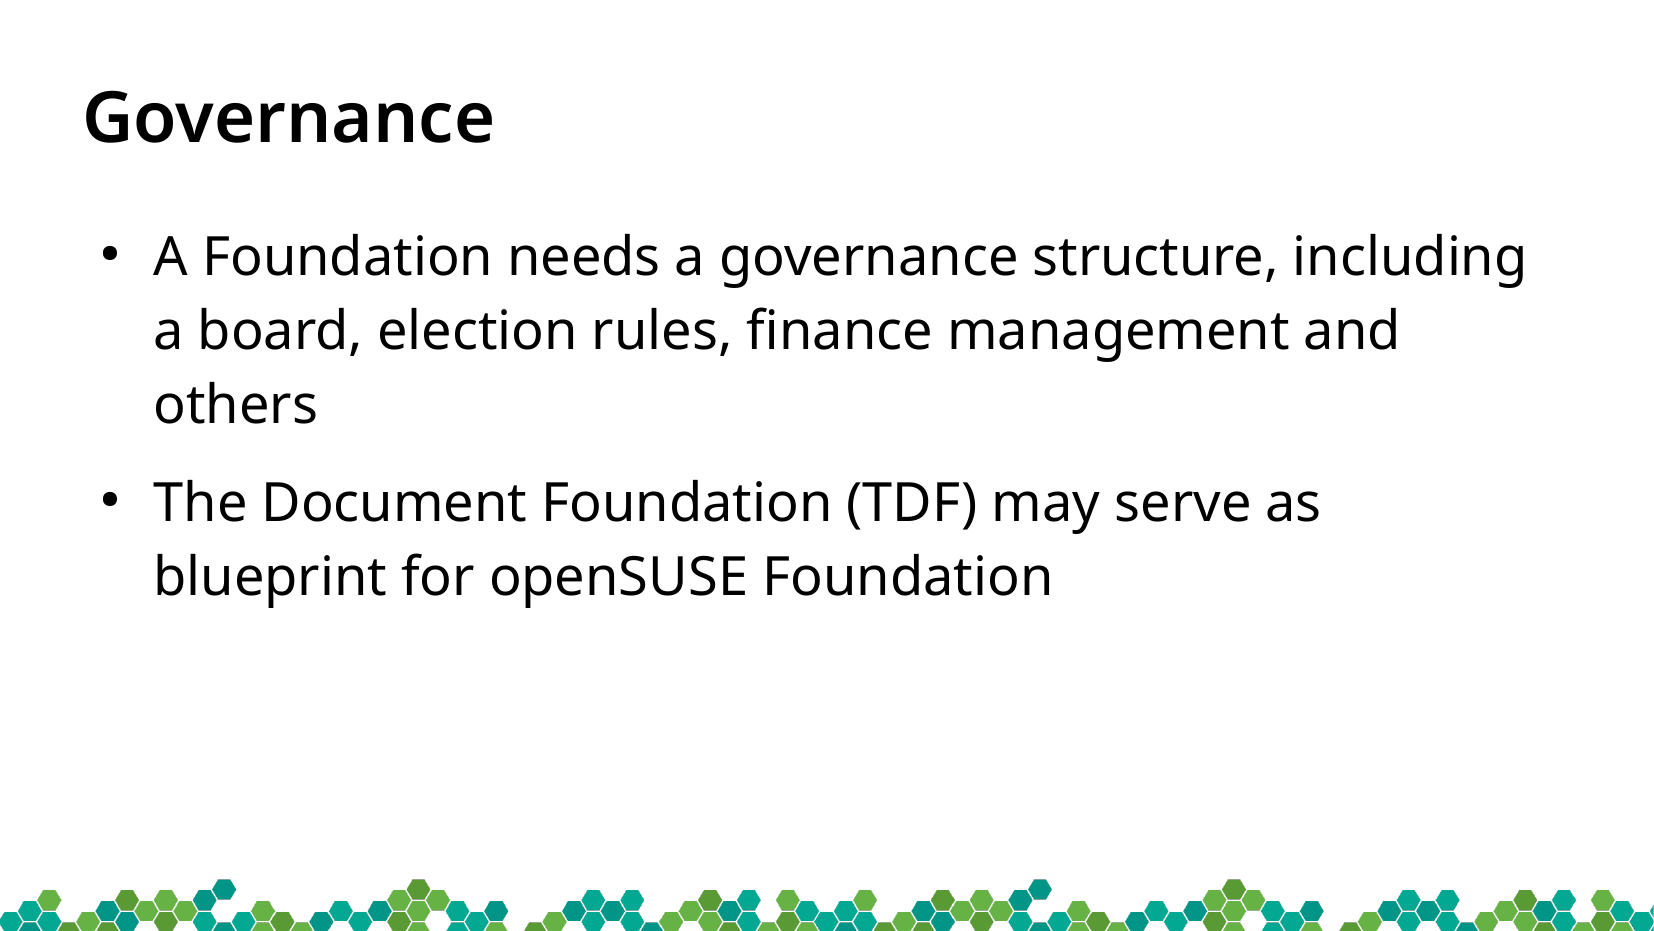

# Governance
A Foundation needs a governance structure, including a board, election rules, finance management and others
The Document Foundation (TDF) may serve as blueprint for openSUSE Foundation